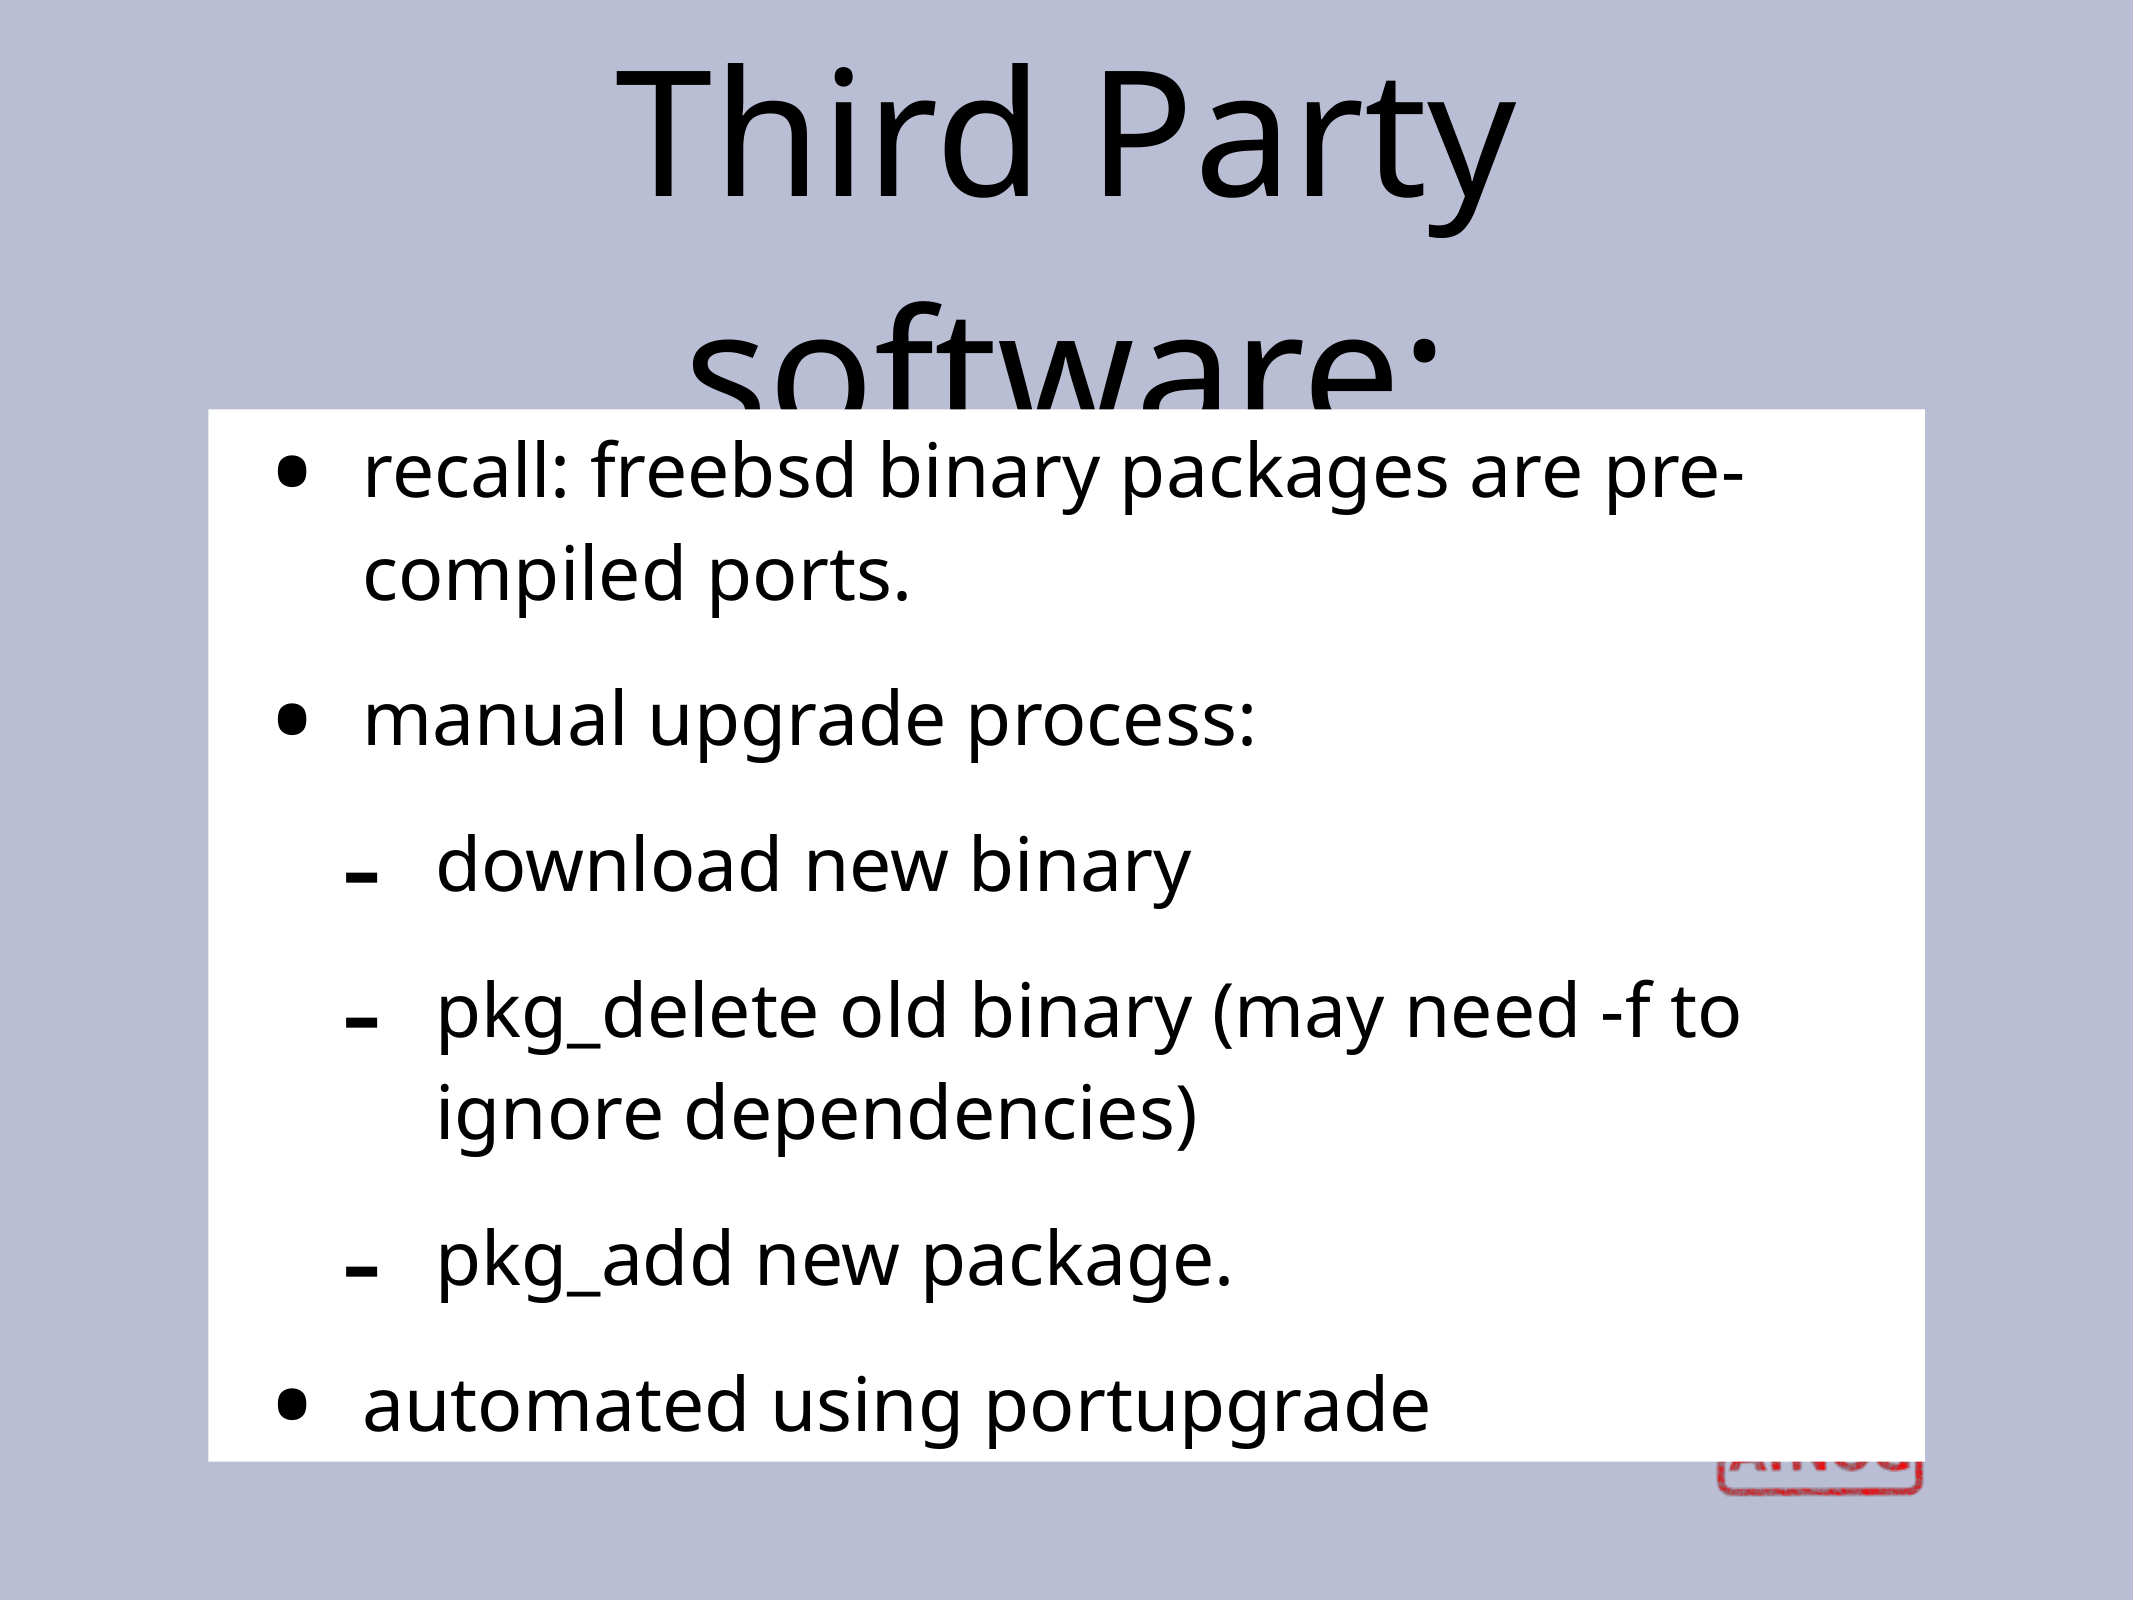

# Third Party software:
recall: freebsd binary packages are pre-compiled ports.
manual upgrade process:
download new binary
pkg_delete old binary (may need -f to ignore dependencies)
pkg_add new package.
automated using portupgrade